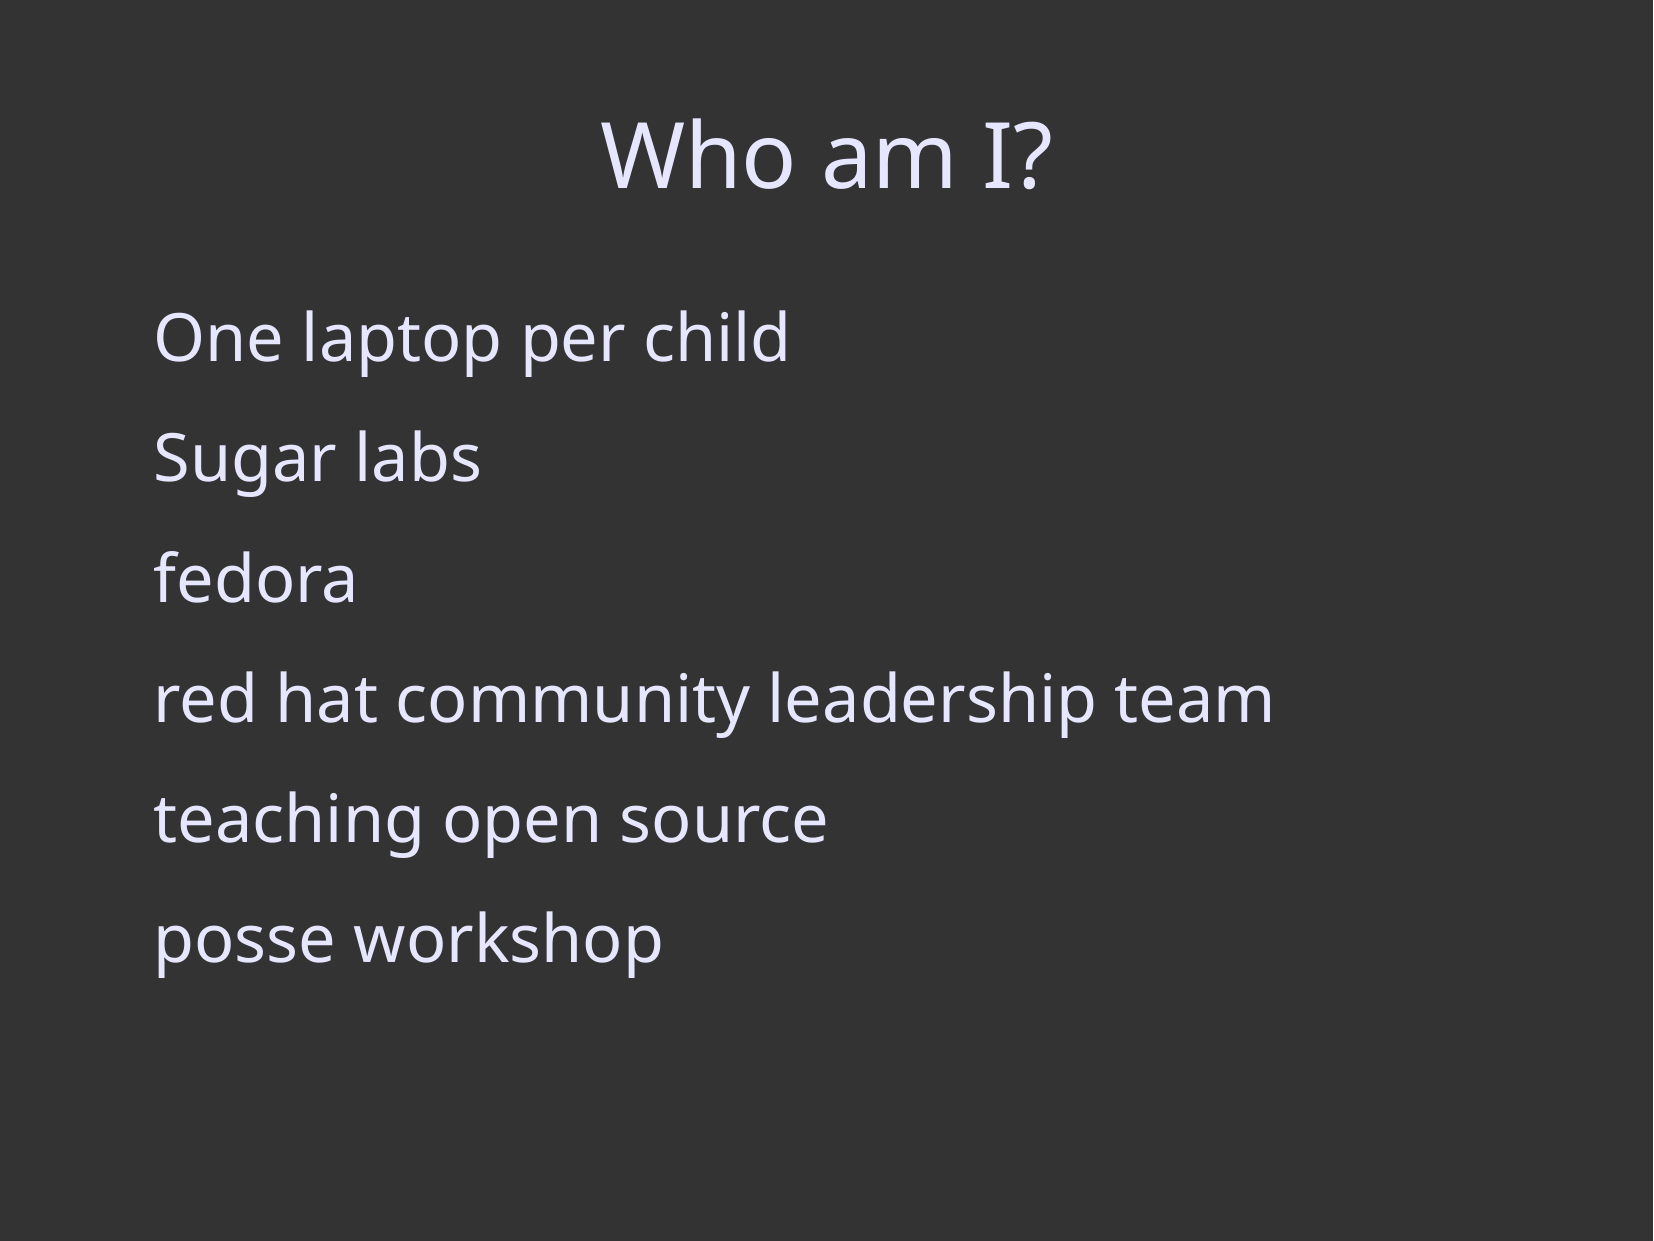

# Who am I?
One laptop per child
Sugar labs
fedora
red hat community leadership team
teaching open source
posse workshop